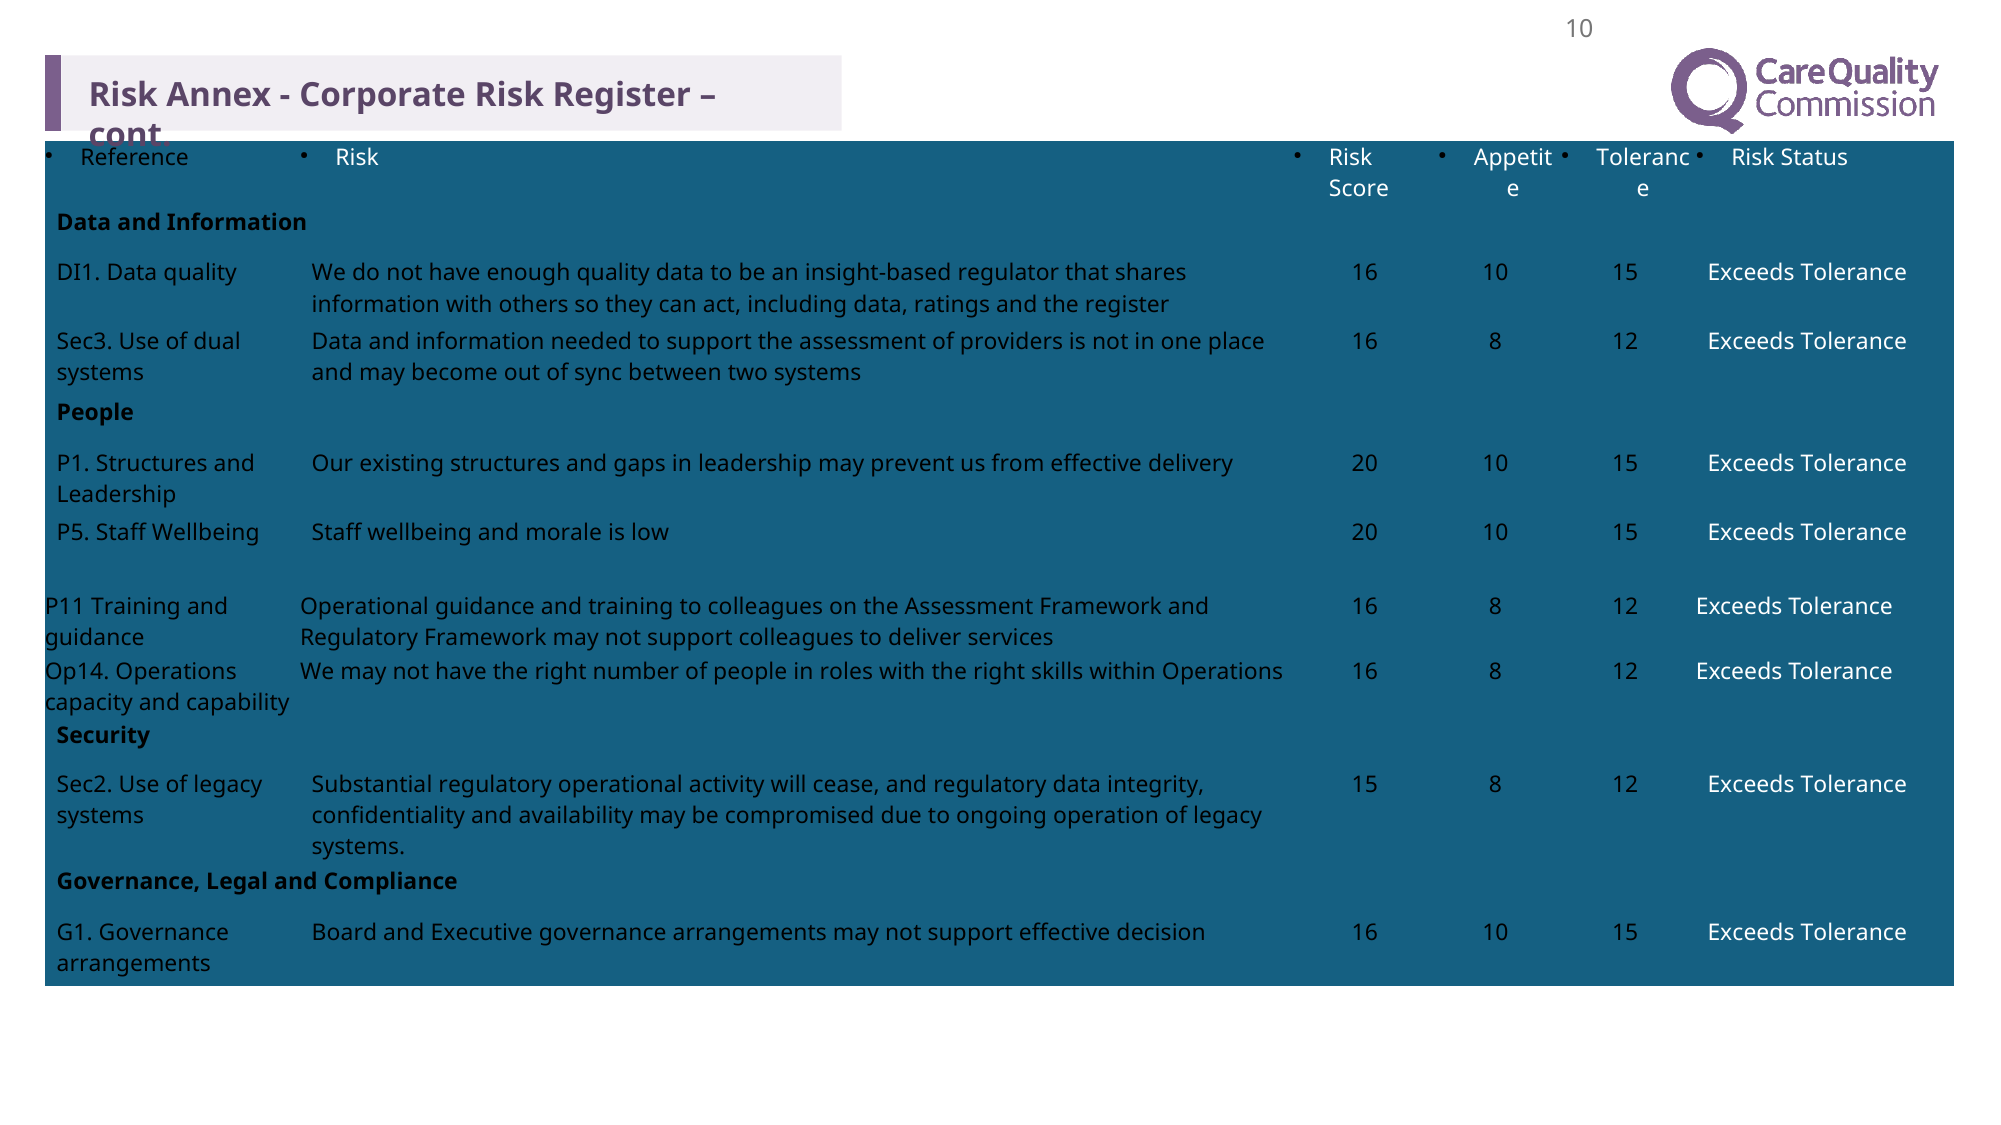

Risk Annex - Corporate Risk Register – cont.
| Reference | Risk | Risk Score | Appetite | Tolerance | Risk Status |
| --- | --- | --- | --- | --- | --- |
| Data and Information | | | | | |
| DI1. Data quality | We do not have enough quality data to be an insight-based regulator that shares information with others so they can act, including data, ratings and the register | 16 | 10 | 15 | Exceeds Tolerance |
| Sec3. Use of dual systems | Data and information needed to support the assessment of providers is not in one place and may become out of sync between two systems | 16 | 8 | 12 | Exceeds Tolerance |
| People | | | | | |
| P1. Structures and Leadership | Our existing structures and gaps in leadership may prevent us from effective delivery | 20 | 10 | 15 | Exceeds Tolerance |
| P5. Staff Wellbeing | Staff wellbeing and morale is low | 20 | 10 | 15 | Exceeds Tolerance |
| P11 Training and guidance | Operational guidance and training to colleagues on the Assessment Framework and Regulatory Framework may not support colleagues to deliver services | 16 | 8 | 12 | Exceeds Tolerance |
| Op14. Operations capacity and capability | We may not have the right number of people in roles with the right skills within Operations | 16 | 8 | 12 | Exceeds Tolerance |
| Security | | | | | |
| Sec2. Use of legacy systems | Substantial regulatory operational activity will cease, and regulatory data integrity, confidentiality and availability may be compromised due to ongoing operation of legacy systems. | 15 | 8 | 12 | Exceeds Tolerance |
| Governance, Legal and Compliance | | | | | |
| G1. Governance arrangements | Board and Executive governance arrangements may not support effective decision | 16 | 10 | 15 | Exceeds Tolerance |